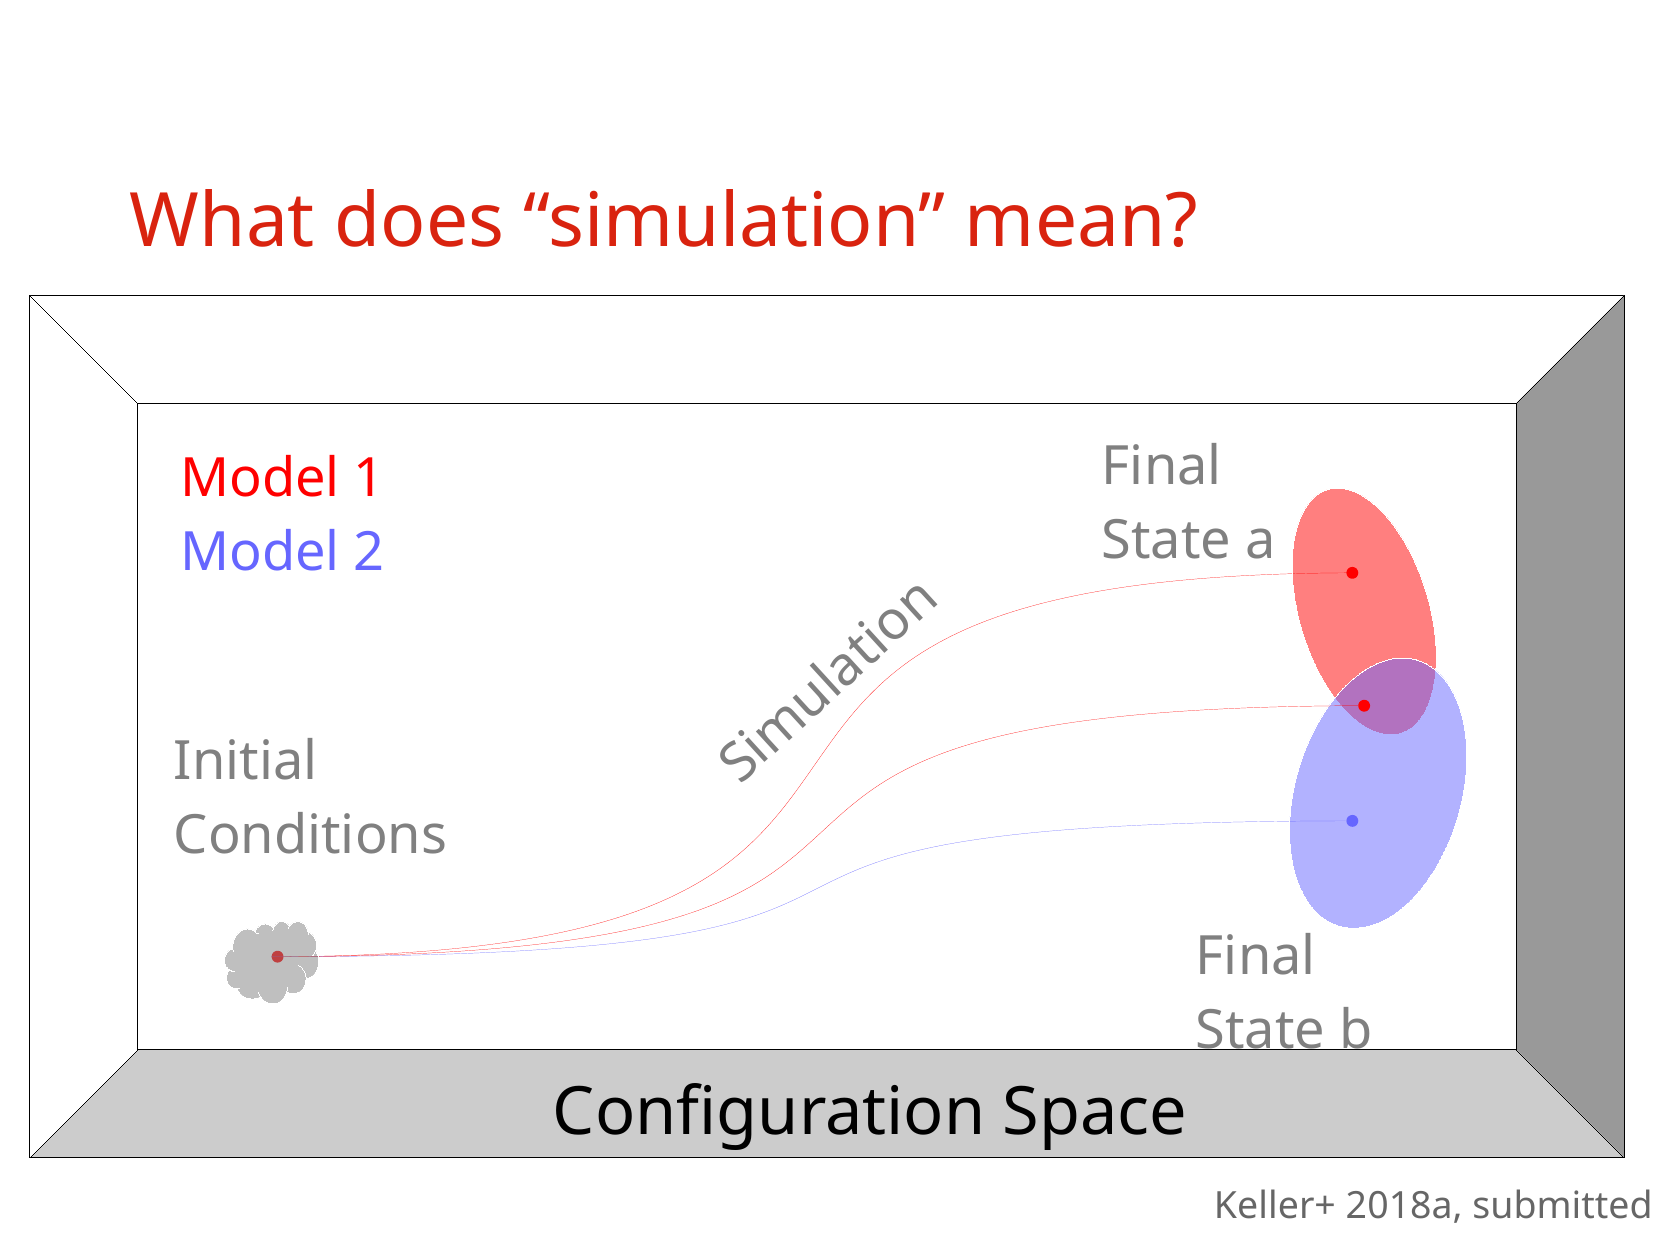

# What does “simulation” mean?
Final
State a
Model 1
Model 2
Simulation
Initial
Conditions
Final
State b
Configuration Space
Keller+ 2018a, submitted